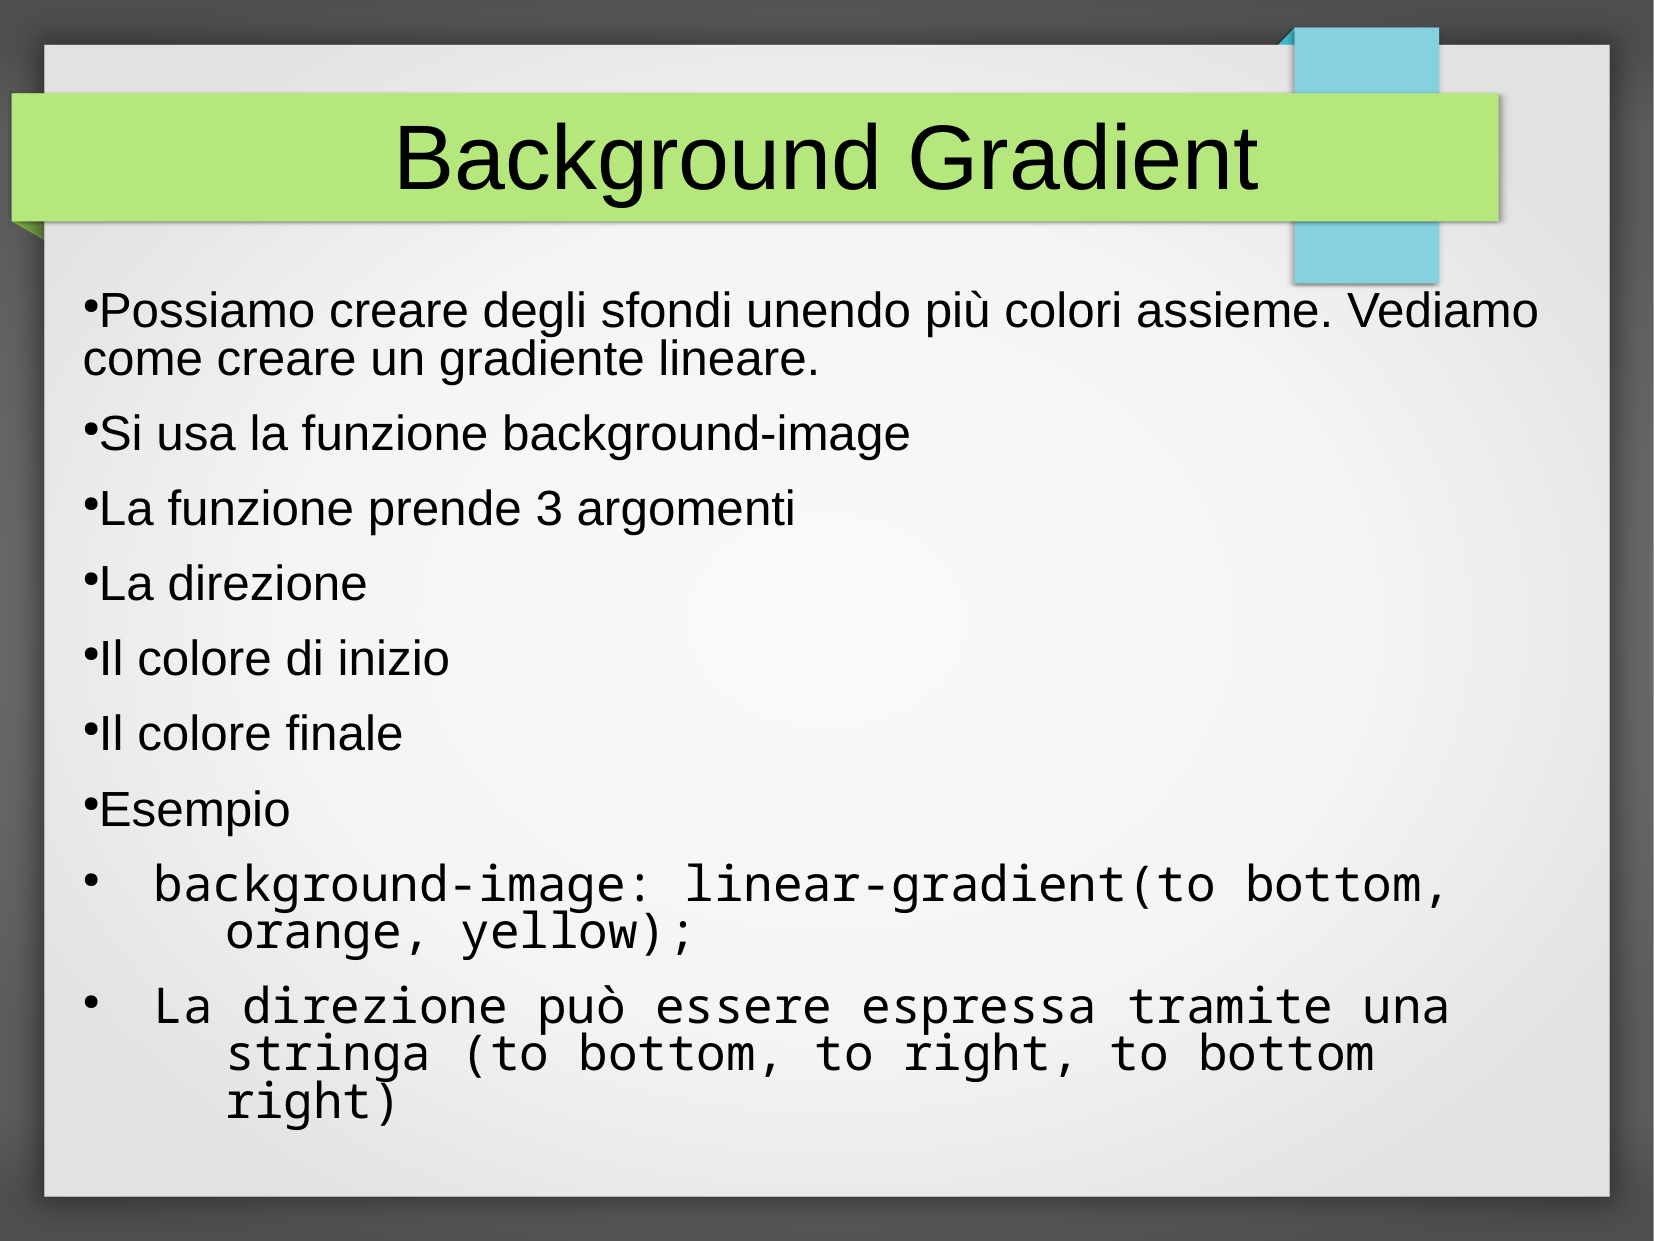

# Background Gradient
Possiamo creare degli sfondi unendo più colori assieme. Vediamo come creare un gradiente lineare.
Si usa la funzione background-image
La funzione prende 3 argomenti
La direzione
Il colore di inizio
Il colore finale
Esempio
background-image: linear-gradient(to bottom, orange, yellow);
La direzione può essere espressa tramite una stringa (to bottom, to right, to bottom right)